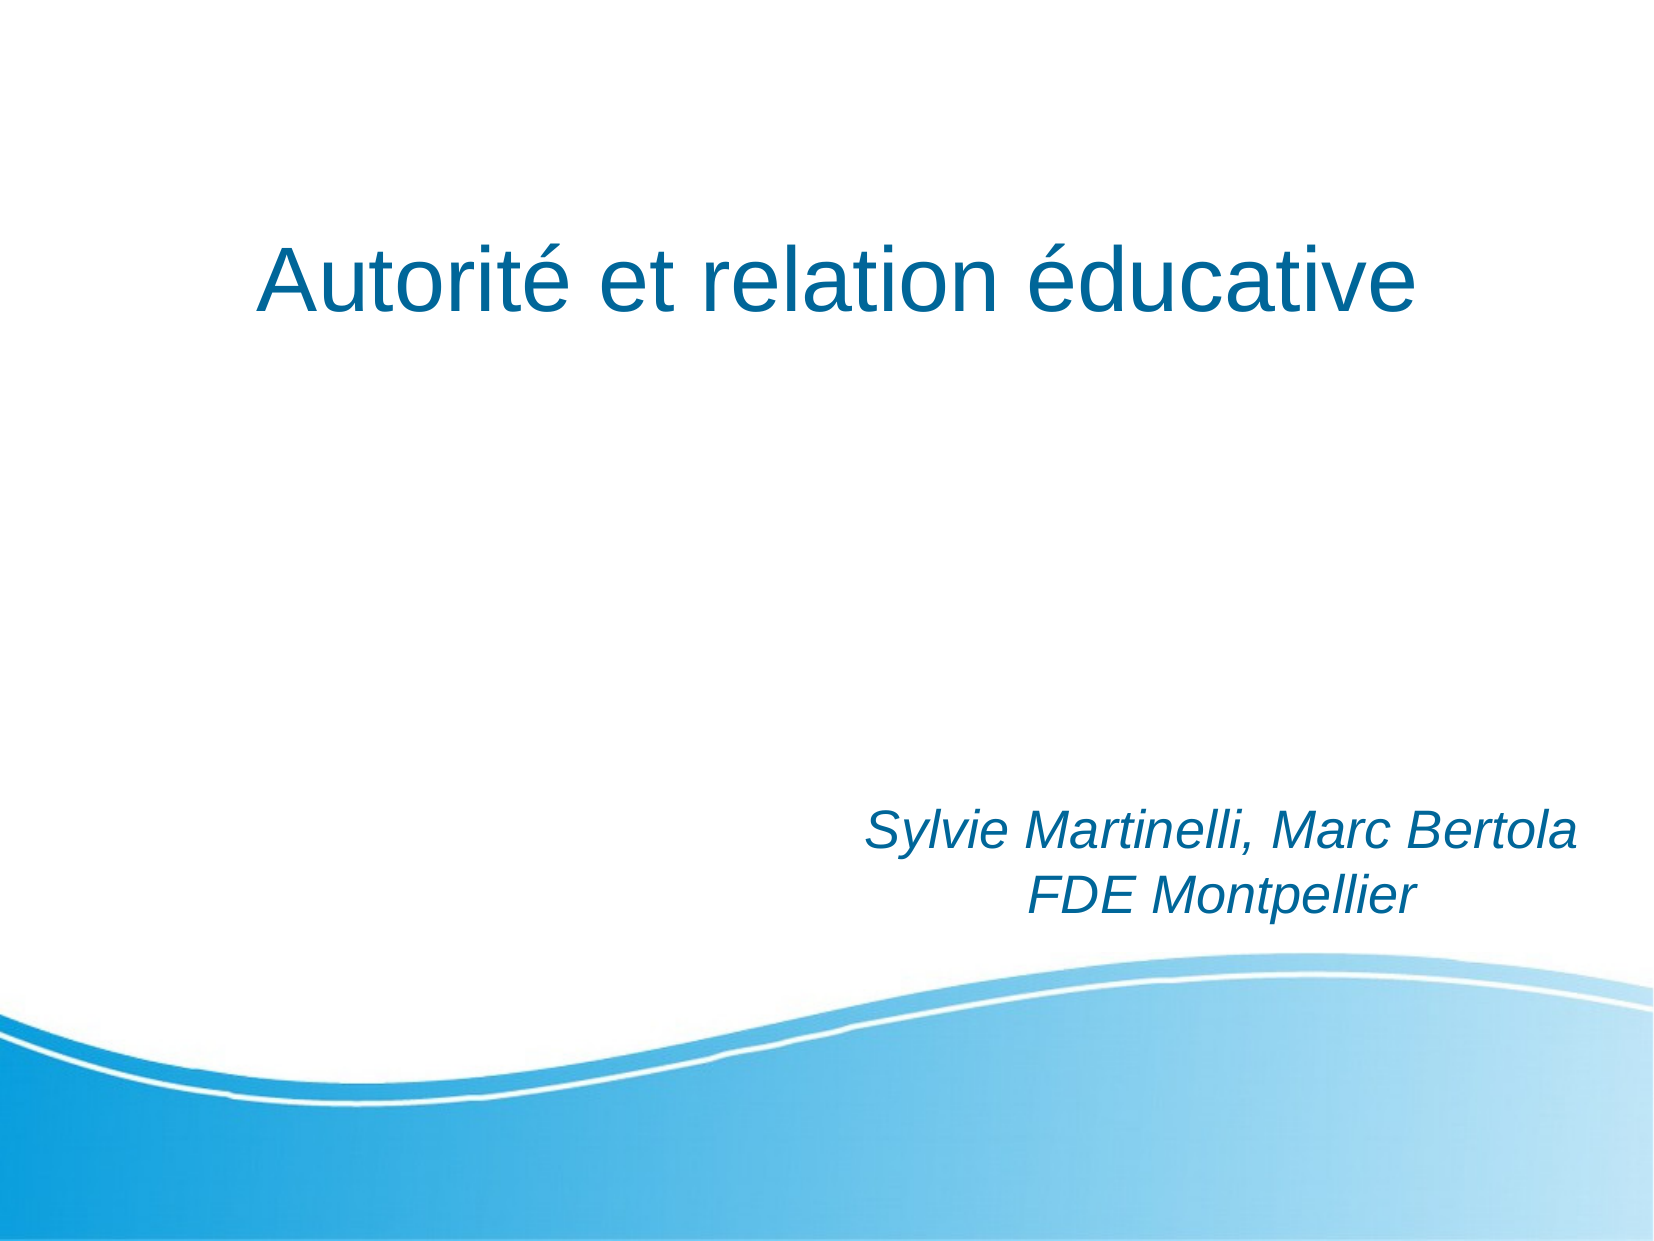

# Autorité et relation éducative
Sylvie Martinelli, Marc Bertola
FDE Montpellier